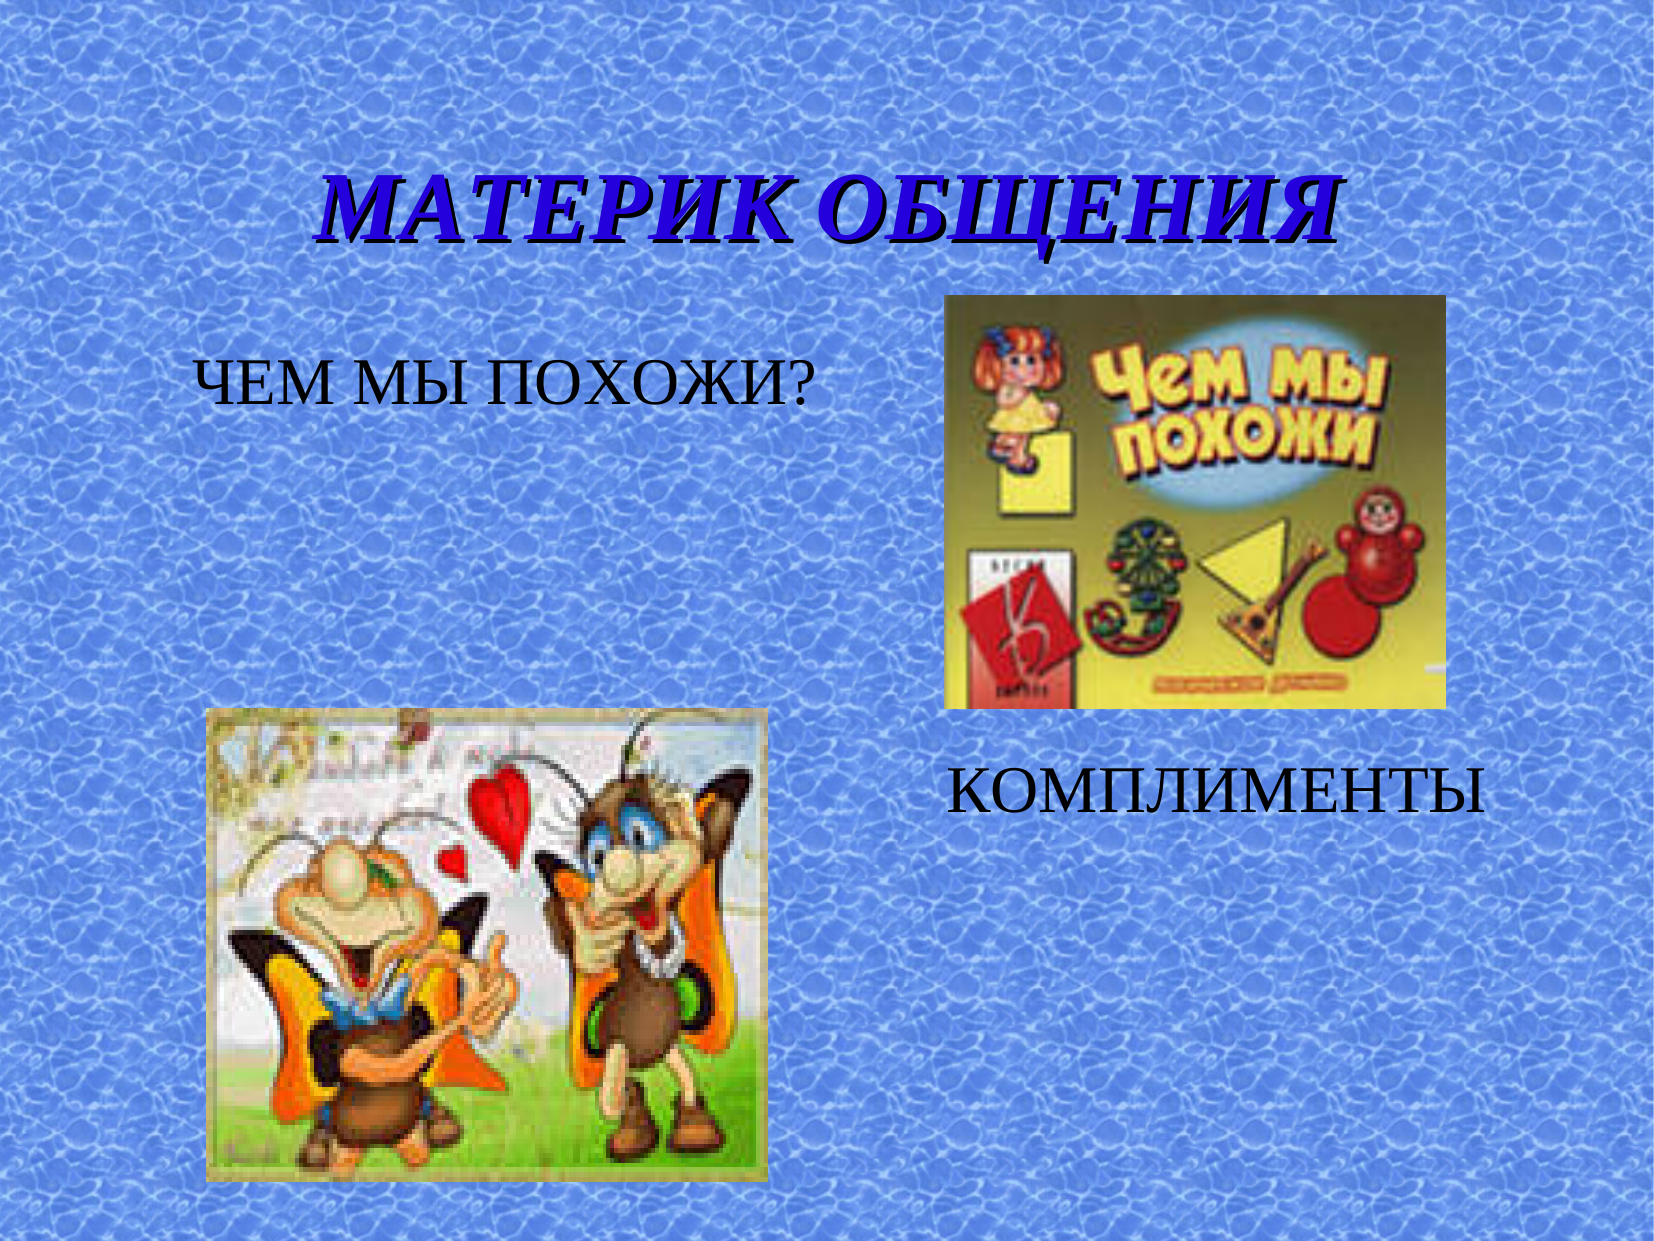

# МАТЕРИК ОБЩЕНИЯ
ЧЕМ МЫ ПОХОЖИ?
 КОМПЛИМЕНТЫ